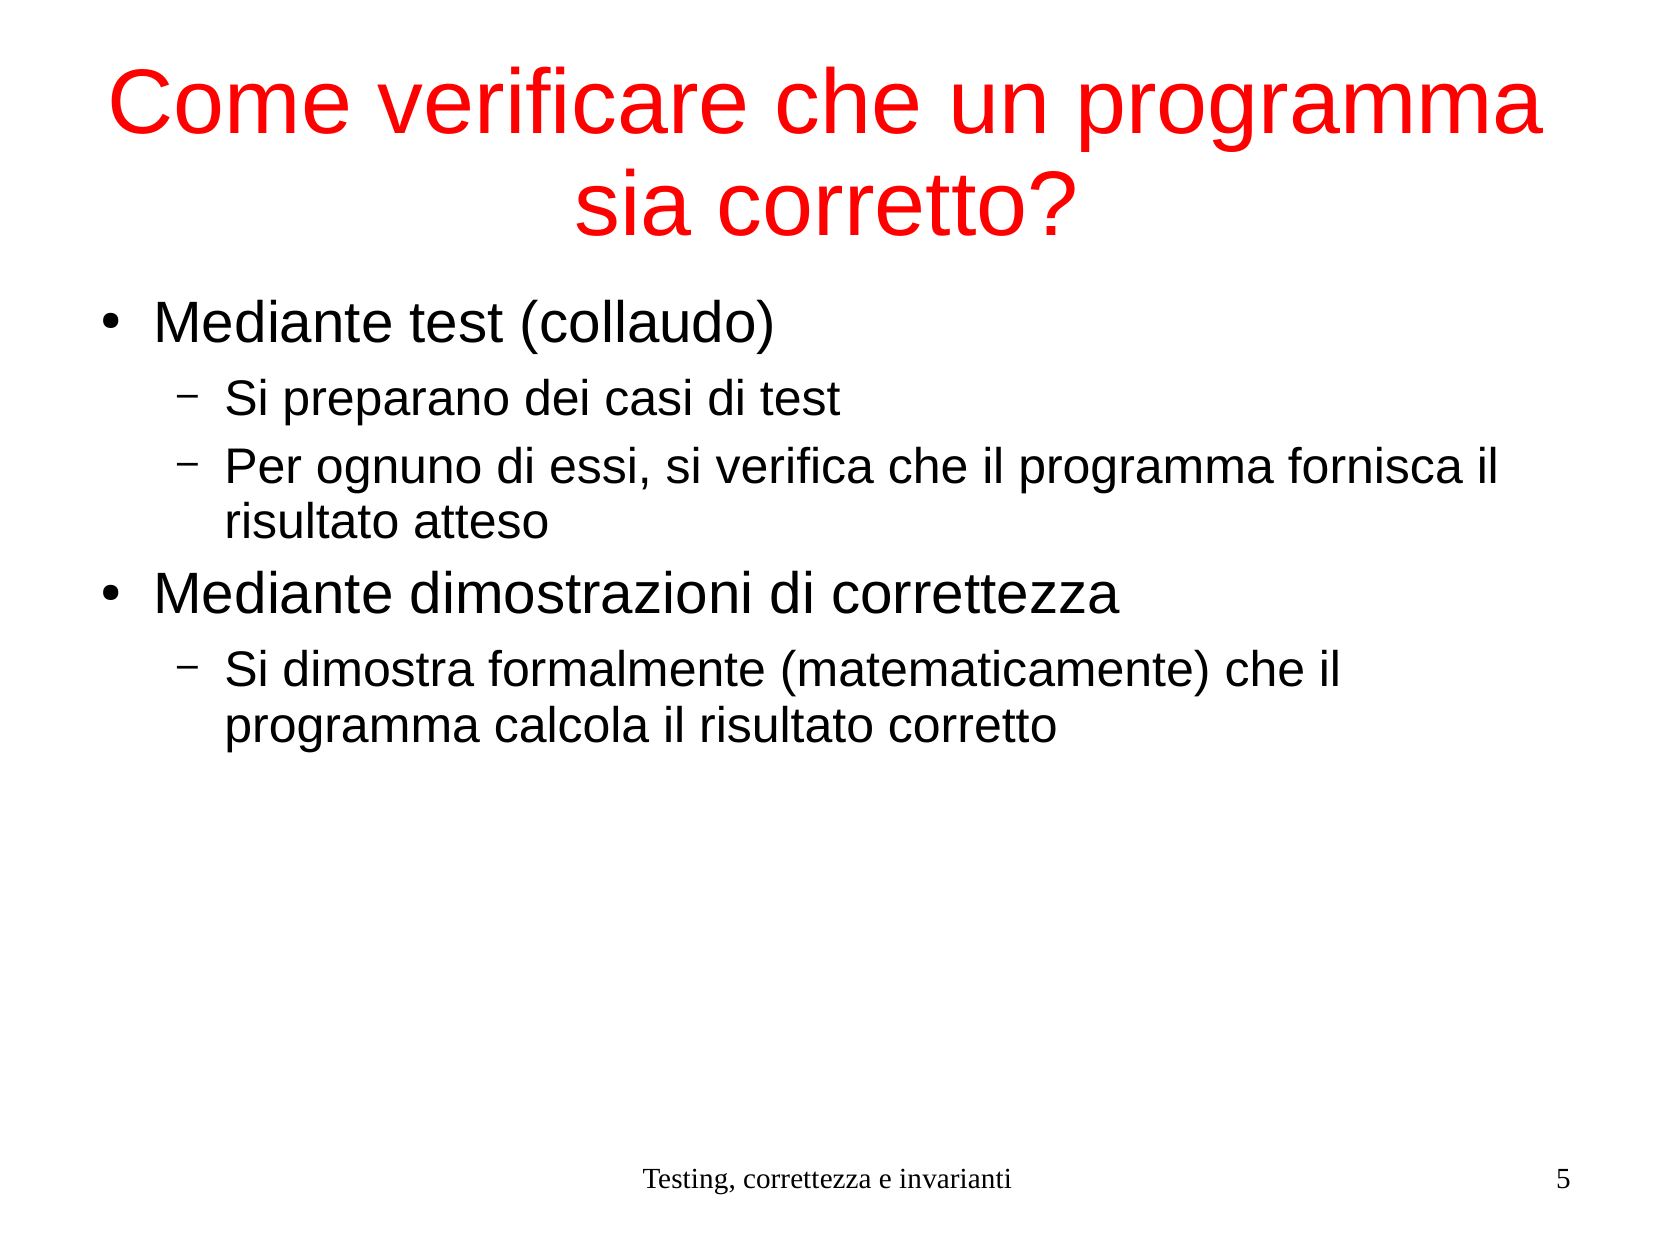

# Come verificare che un programma sia corretto?
Mediante test (collaudo)
Si preparano dei casi di test
Per ognuno di essi, si verifica che il programma fornisca il risultato atteso
Mediante dimostrazioni di correttezza
Si dimostra formalmente (matematicamente) che il programma calcola il risultato corretto
Testing, correttezza e invarianti
5